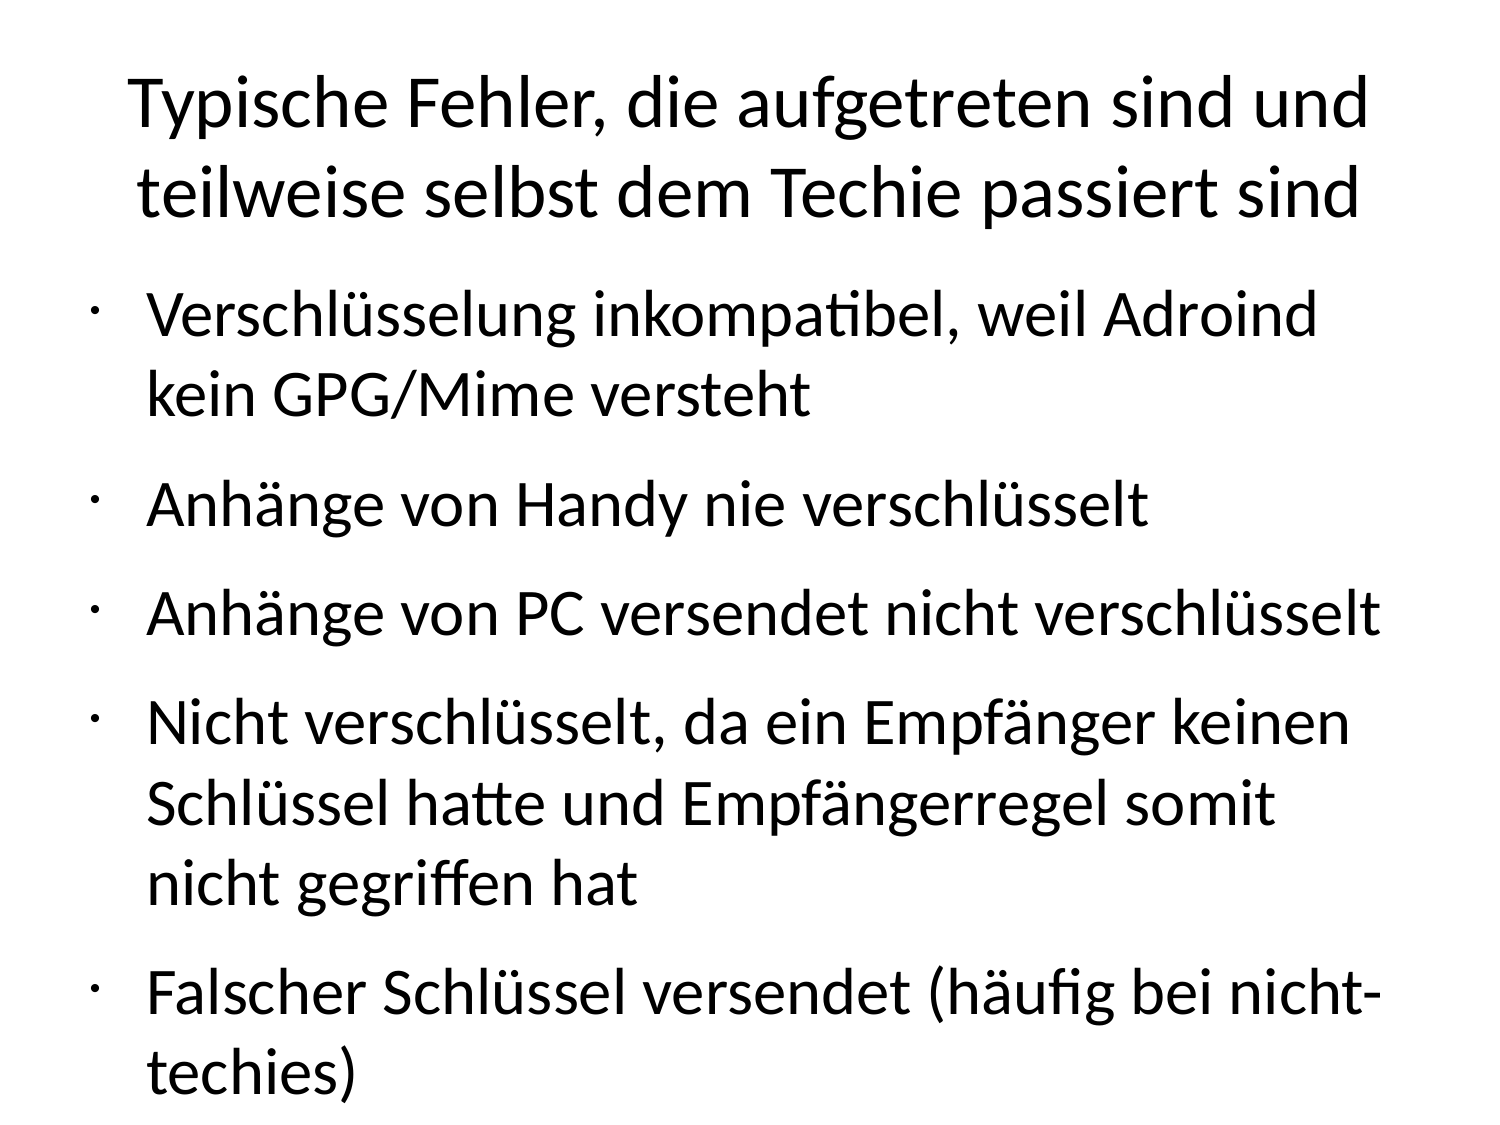

# Typische Fehler, die aufgetreten sind und teilweise selbst dem Techie passiert sind
Verschlüsselung inkompatibel, weil Adroind kein GPG/Mime versteht
Anhänge von Handy nie verschlüsselt
Anhänge von PC versendet nicht verschlüsselt
Nicht verschlüsselt, da ein Empfänger keinen Schlüssel hatte und Empfängerregel somit nicht gegriffen hat
Falscher Schlüssel versendet (häufig bei nicht-techies)